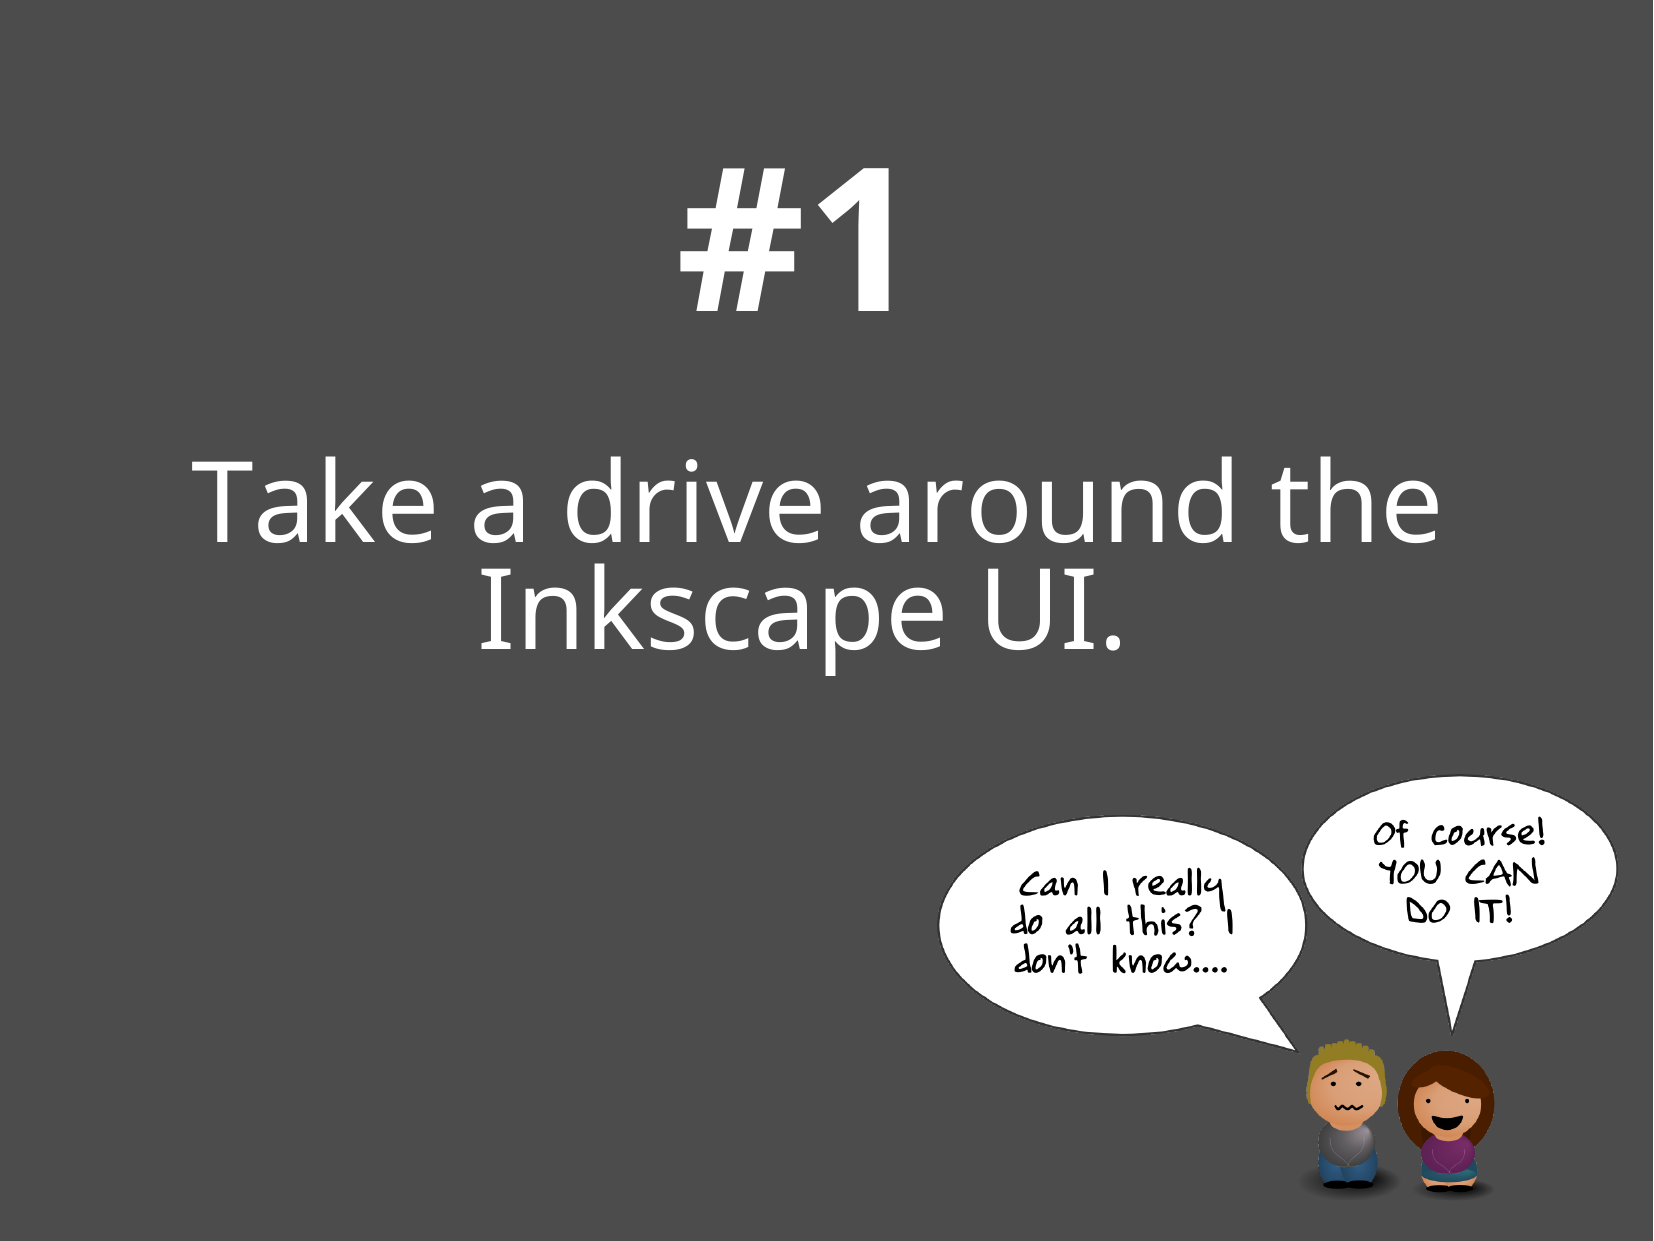

# #1 Take a drive around the Inkscape UI.